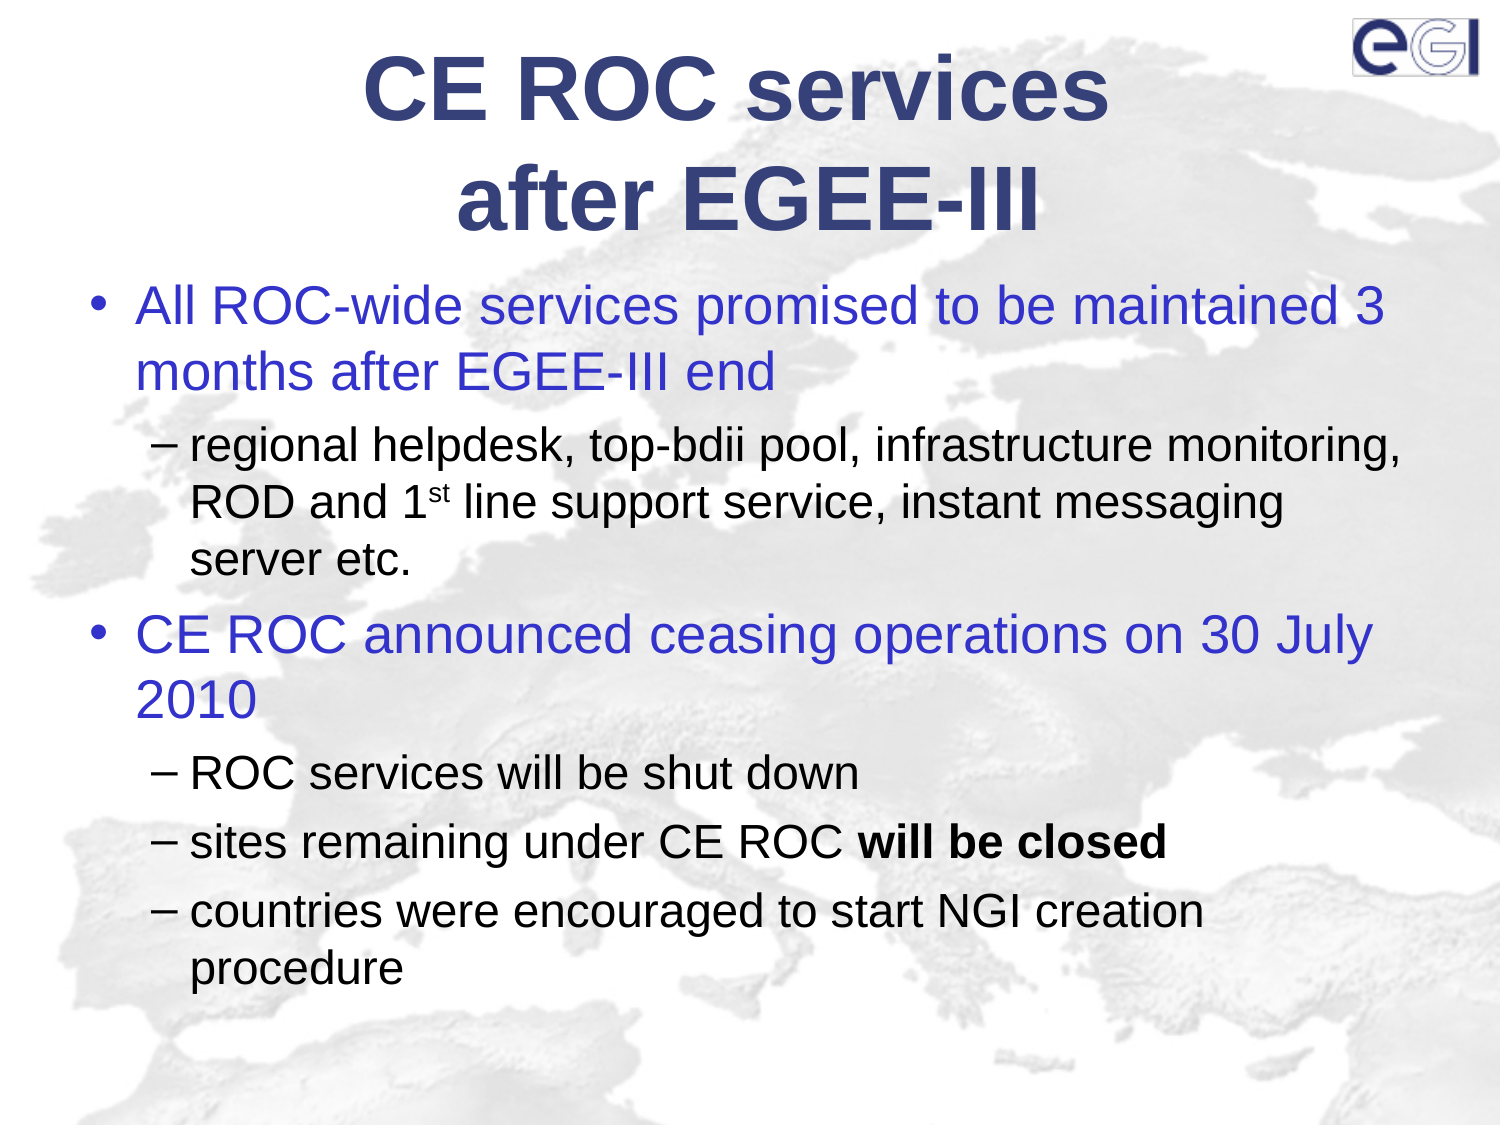

# CE ROC services after EGEE-III
All ROC-wide services promised to be maintained 3 months after EGEE-III end
regional helpdesk, top-bdii pool, infrastructure monitoring, ROD and 1st line support service, instant messaging server etc.
CE ROC announced ceasing operations on 30 July 2010
ROC services will be shut down
sites remaining under CE ROC will be closed
countries were encouraged to start NGI creation procedure